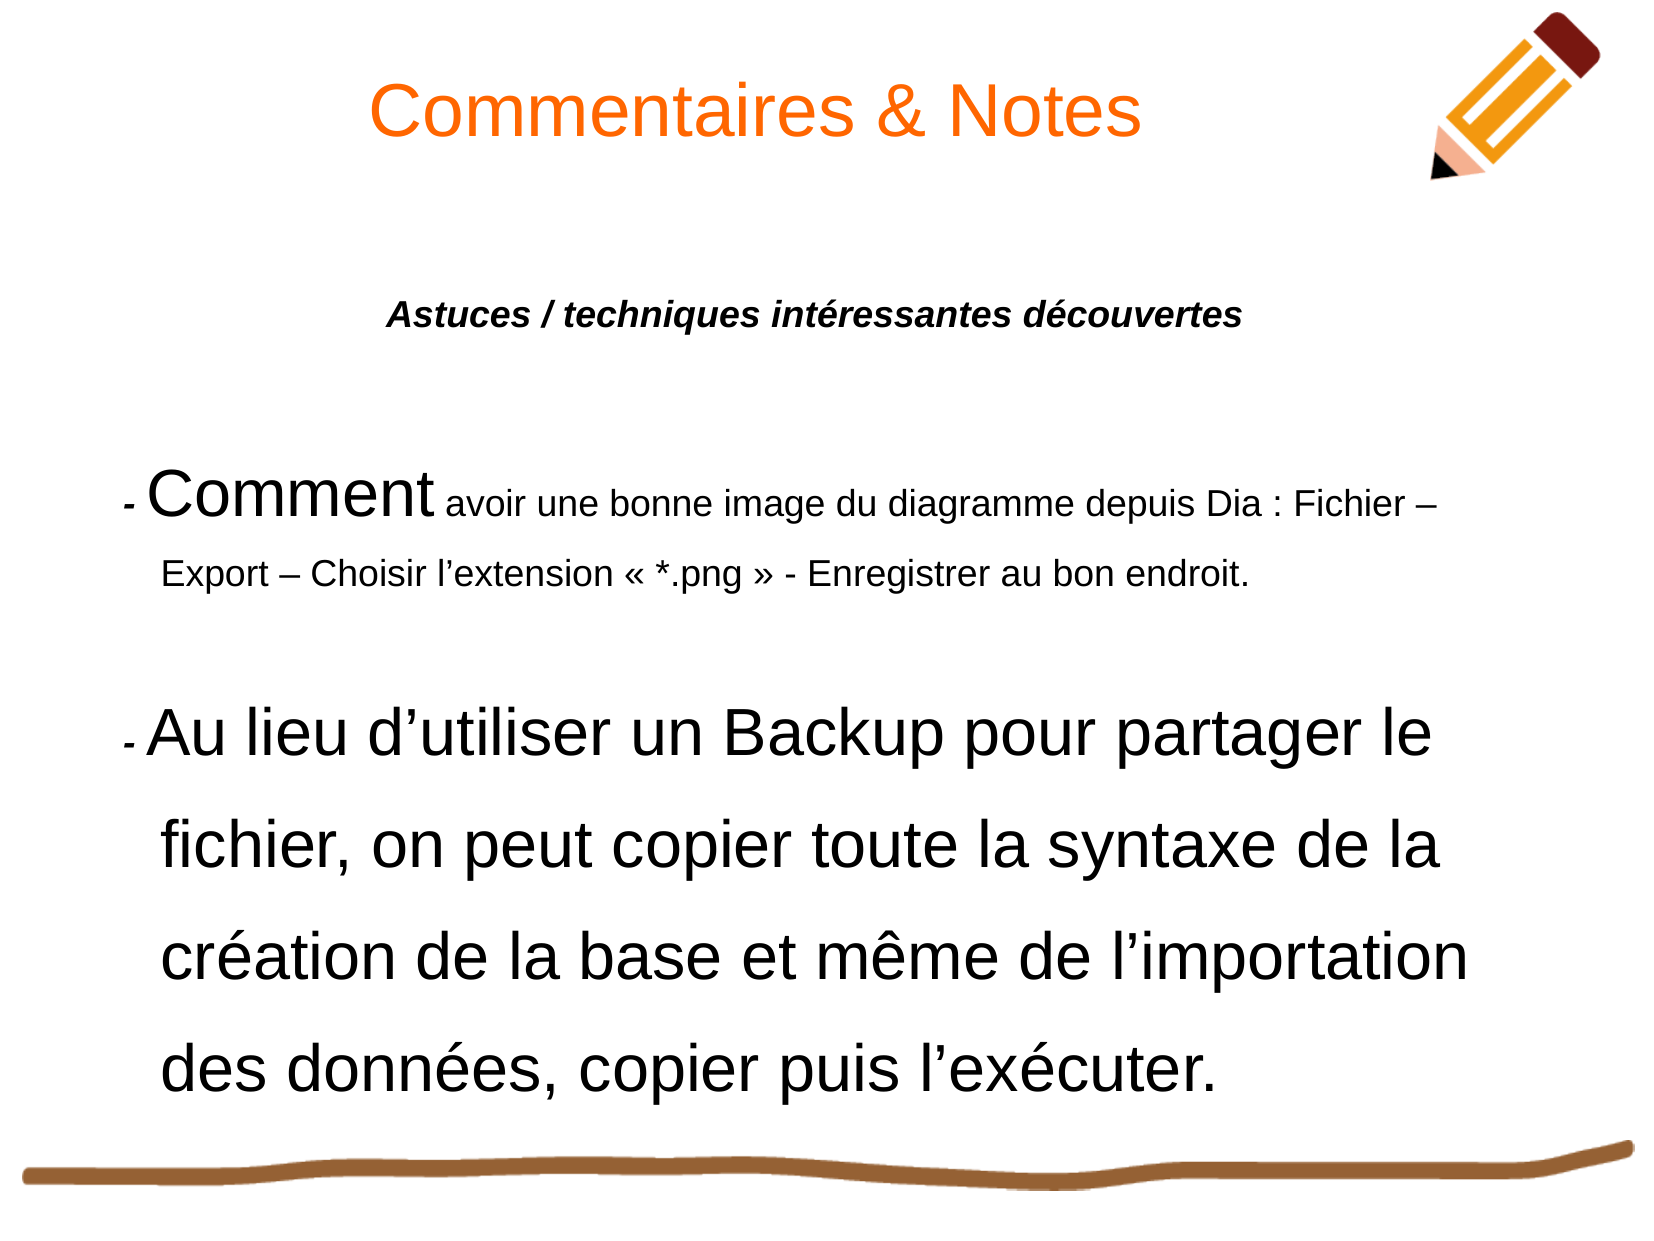

Commentaires & Notes
# Astuces / techniques intéressantes découvertes
- Comment avoir une bonne image du diagramme depuis Dia : Fichier – Export – Choisir l’extension « *.png » - Enregistrer au bon endroit.
- Au lieu d’utiliser un Backup pour partager le fichier, on peut copier toute la syntaxe de la création de la base et même de l’importation des données, copier puis l’exécuter.